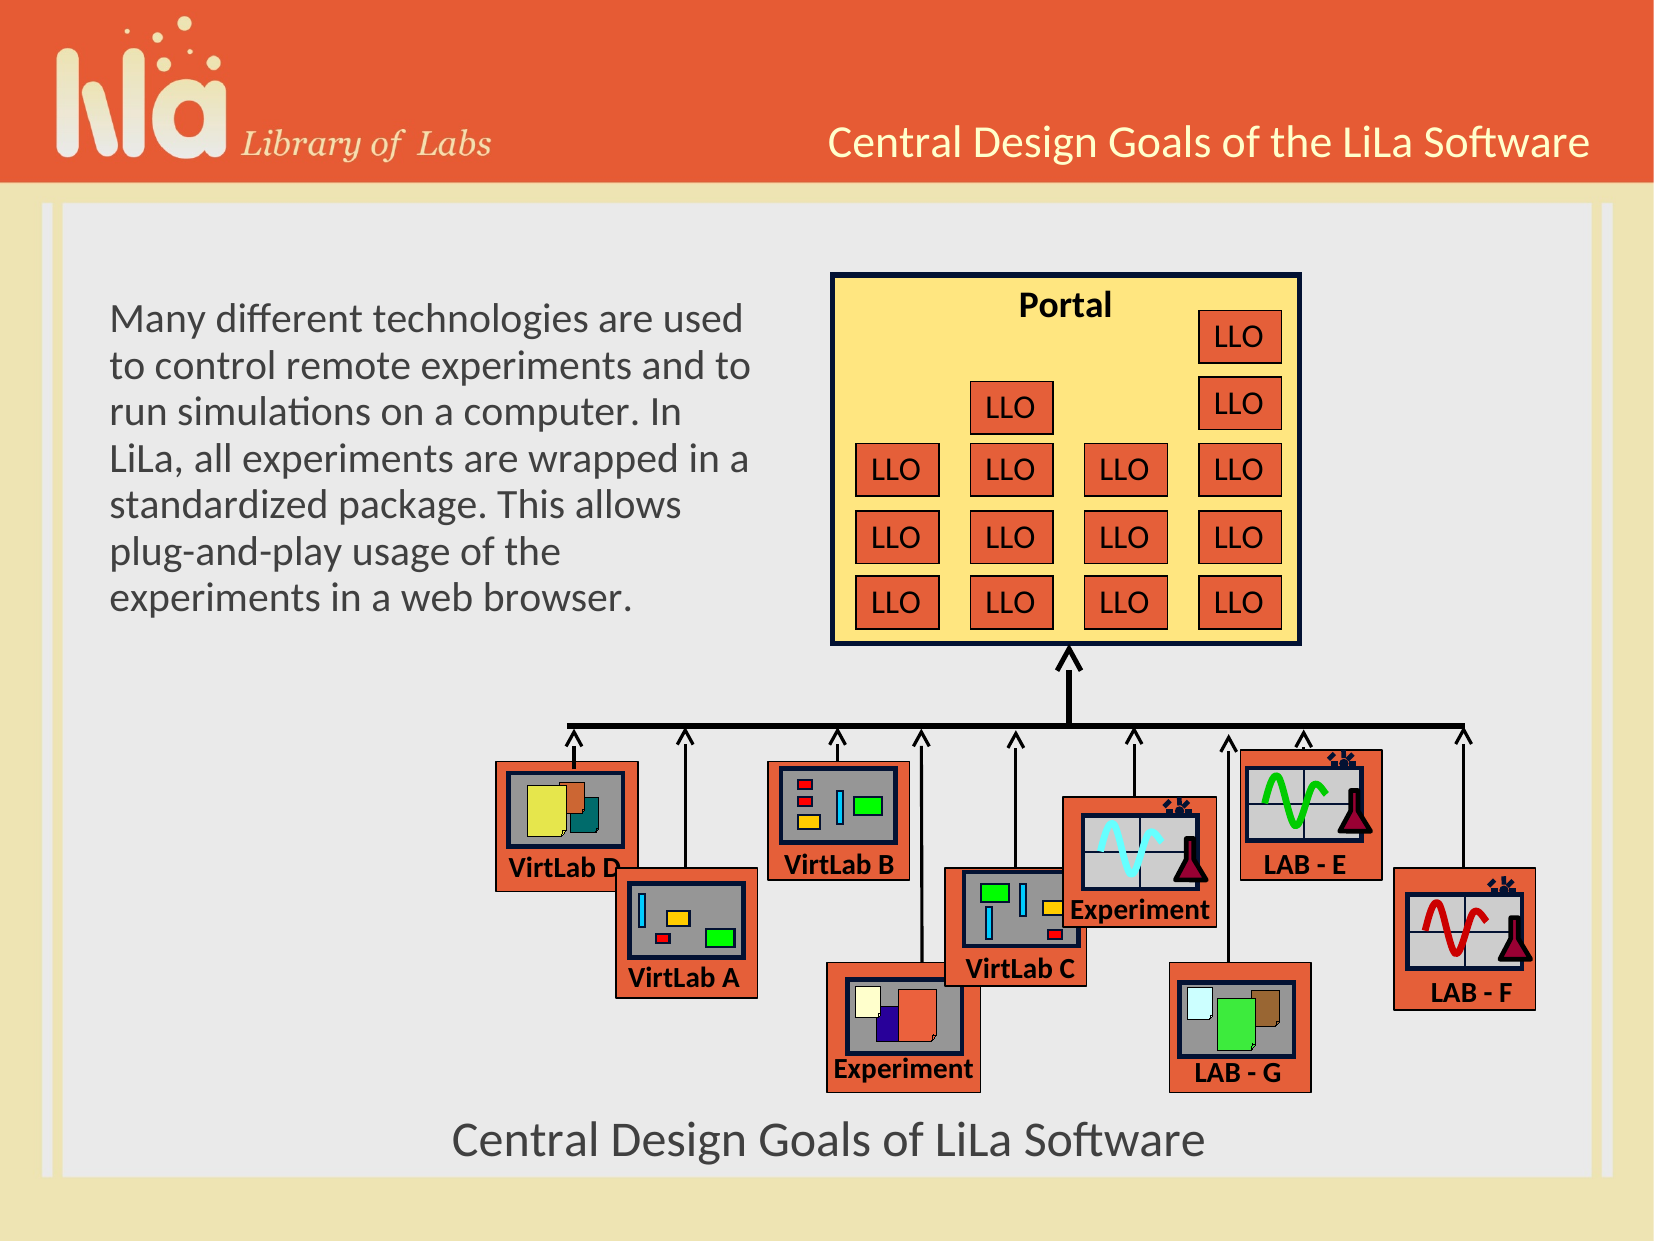

# Central Design Goals of the LiLa Software
Portal
Many different technologies are used to control remote experiments and to run simulations on a computer. In LiLa, all experiments are wrapped in a standardized package. This allows plug-and-play usage of the experiments in a web browser.
LLO
LLO
LLO
LLO
LLO
LLO
LLO
LLO
LLO
LLO
LLO
LLO
LLO
LLO
LLO
LAB - E
VirtLab B
VirtLab D
Experiment
VirtLab C
VirtLab A
LAB - F
Experiment
LAB - G
Central Design Goals of LiLa Software